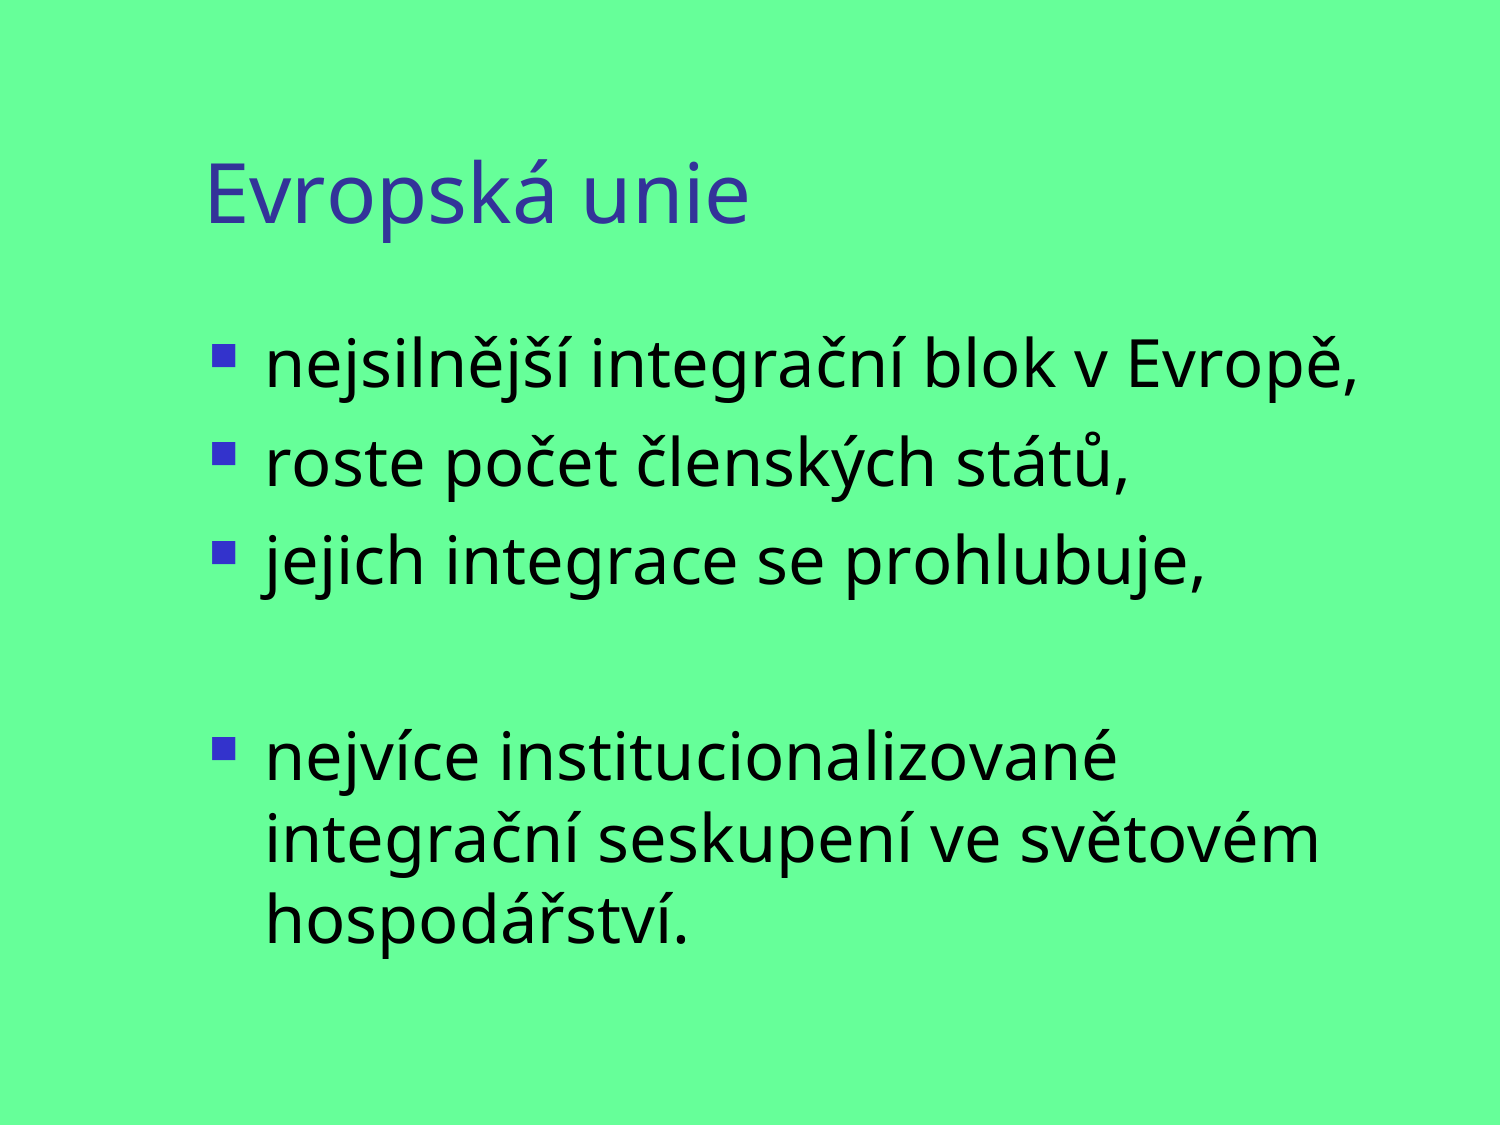

# Evropská unie
nejsilnější integrační blok v Evropě,
roste počet členských států,
jejich integrace se prohlubuje,
nejvíce institucionalizované integrační seskupení ve světovém hospodářství.